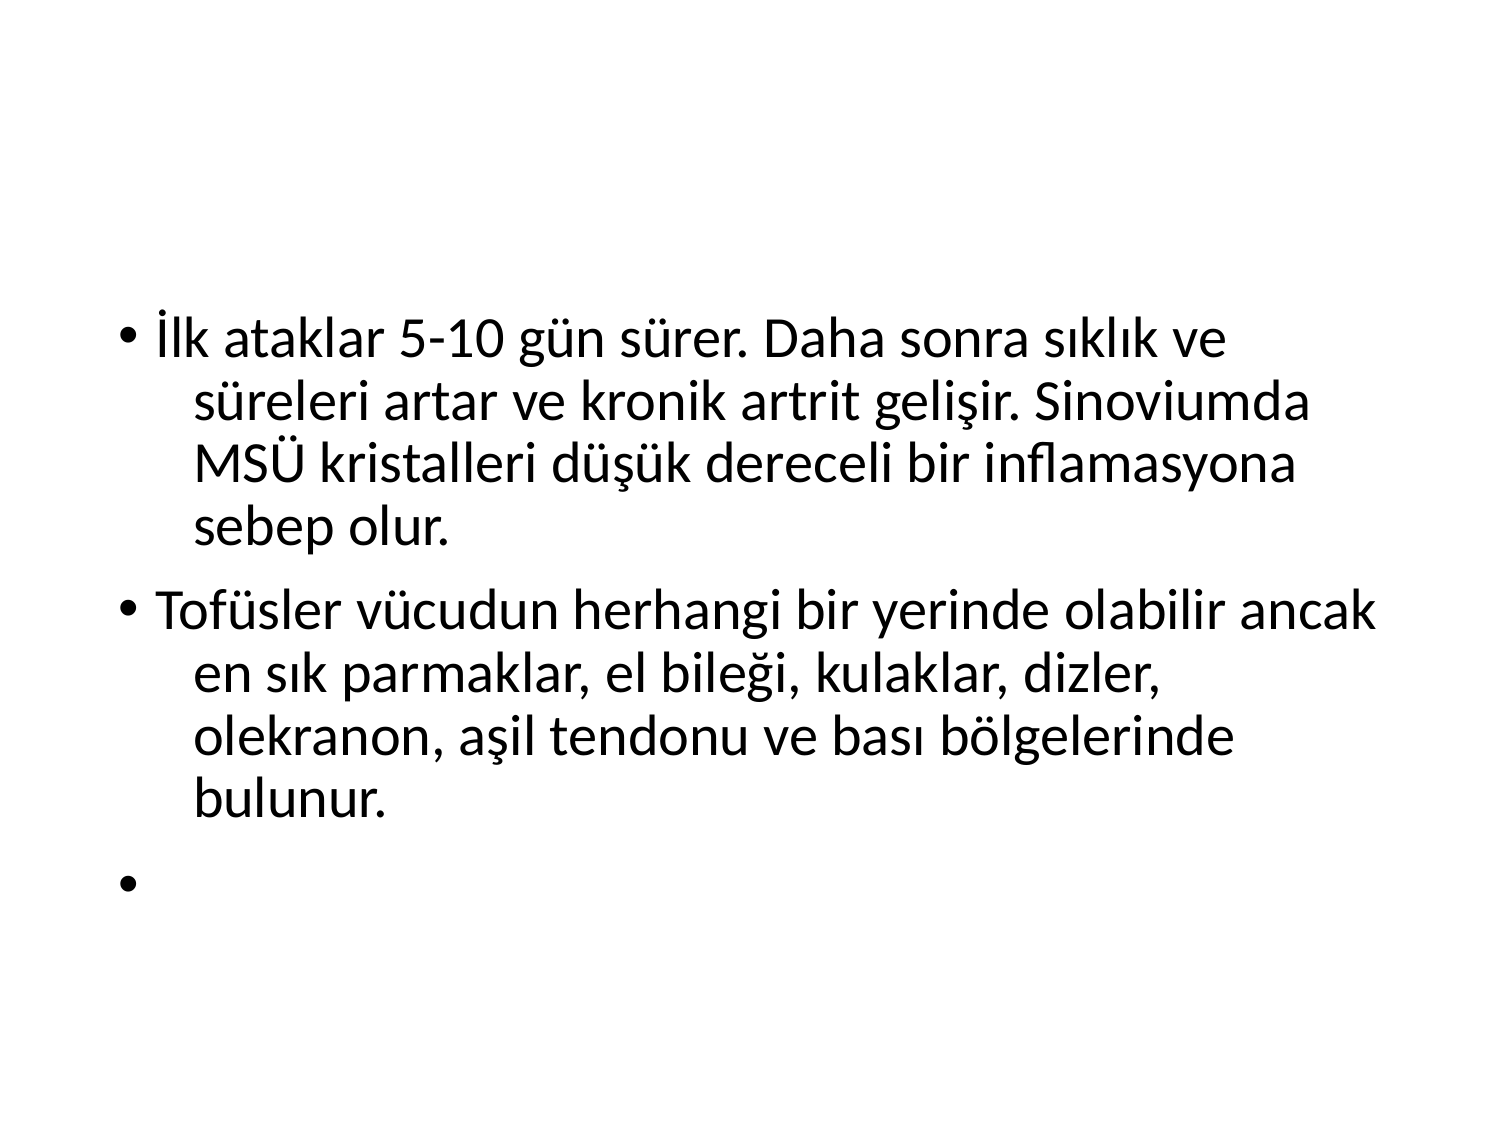

#
İlk ataklar 5-10 gün sürer. Daha sonra sıklık ve süreleri artar ve kronik artrit gelişir. Sinoviumda MSÜ kristalleri düşük dereceli bir inflamasyona sebep olur.
Tofüsler vücudun herhangi bir yerinde olabilir ancak en sık parmaklar, el bileği, kulaklar, dizler, olekranon, aşil tendonu ve bası bölgelerinde bulunur.